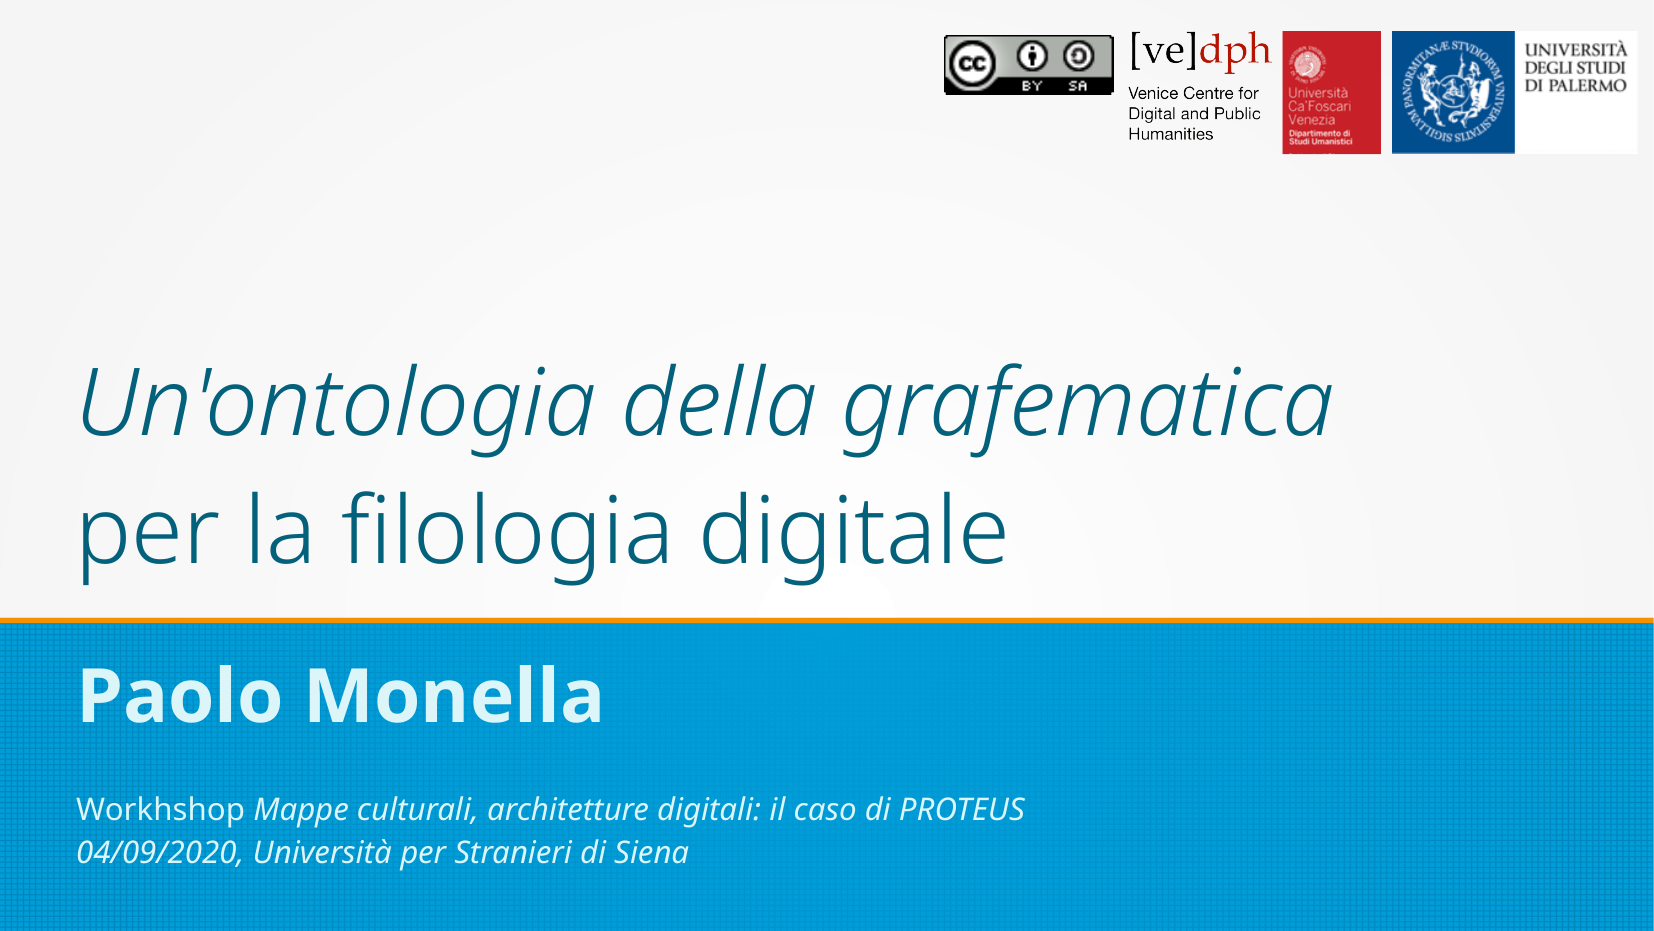

# Un'ontologia della grafematica per la filologia digitale
Paolo Monella
Workhshop Mappe culturali, architetture digitali: il caso di PROTEUS
04/09/2020, Università per Stranieri di Siena